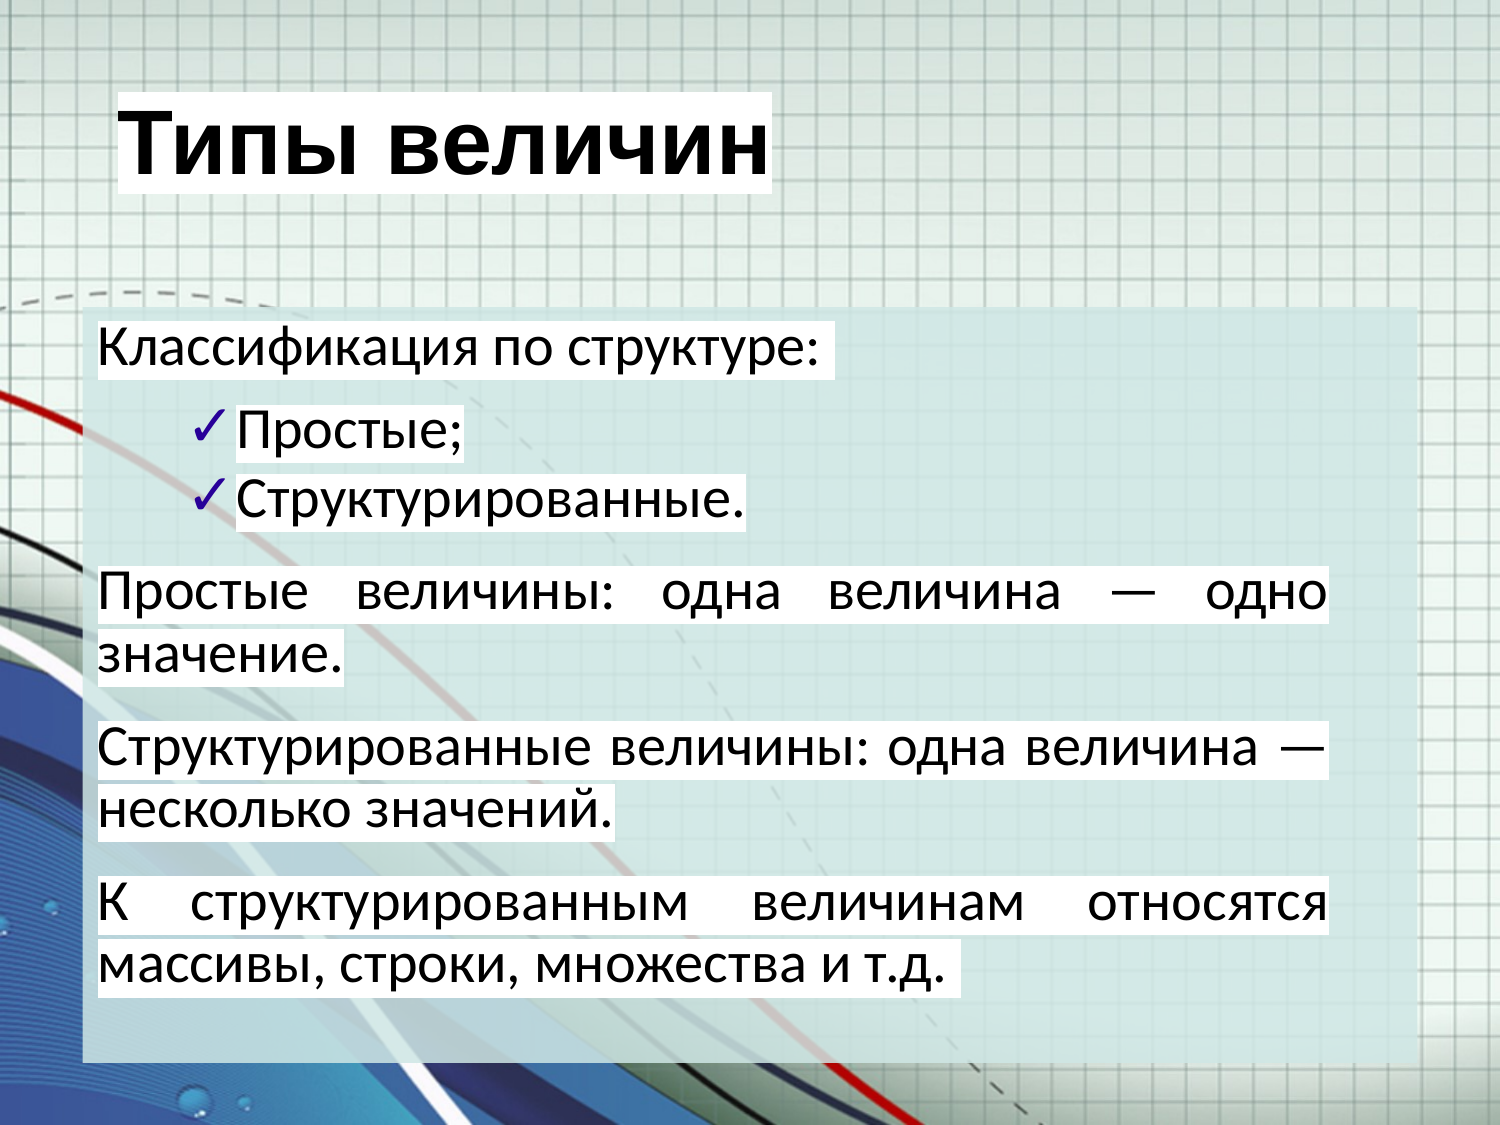

Типы величин
#
Классификация по структуре:
Простые;
Структурированные.
Простые величины: одна величина — одно значение.
Структурированные величины: одна величина — несколько значений.
К структурированным величинам относятся массивы, строки, множества и т.д.